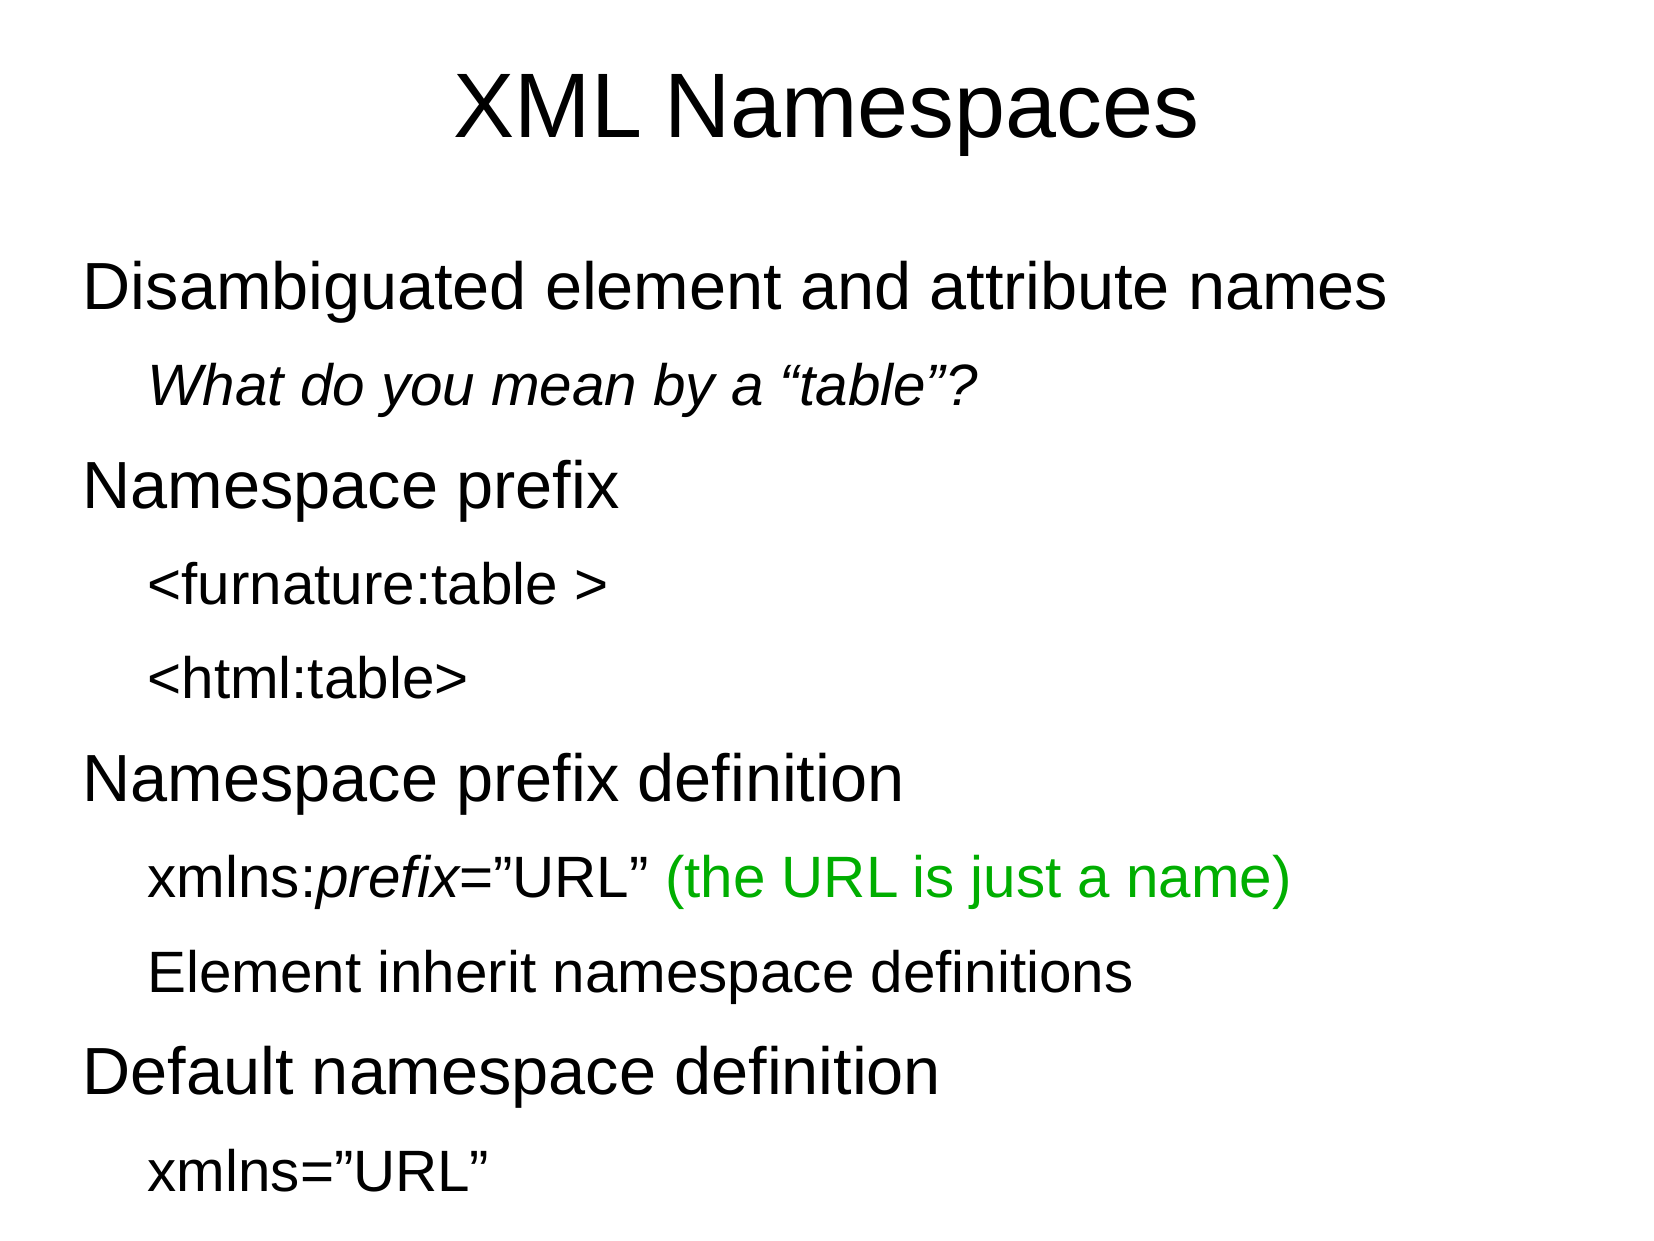

# XML Namespaces
Disambiguated element and attribute names
 What do you mean by a “table”?
Namespace prefix
 <furnature:table >
 <html:table>
Namespace prefix definition
 xmlns:prefix=”URL” (the URL is just a name)
 Element inherit namespace definitions
Default namespace definition
 xmlns=”URL”